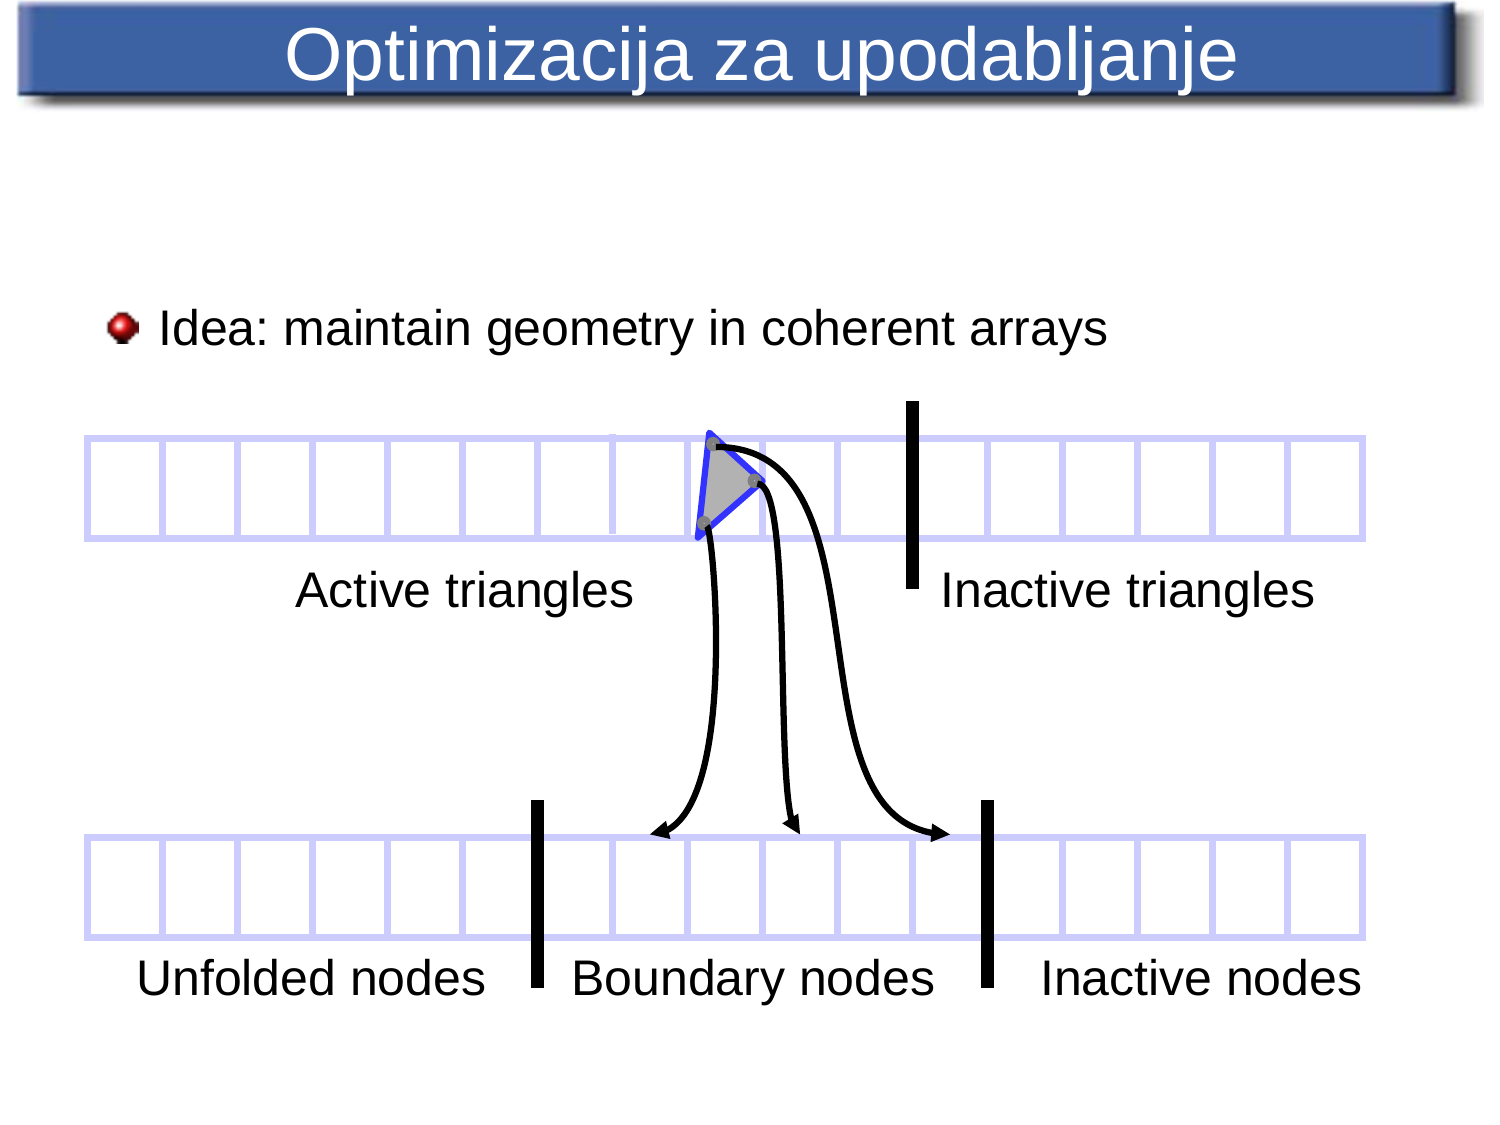

# Optimizacija za upodabljanje
Idea: maintain geometry in coherent arrays
Active triangles
Inactive triangles
Unfolded nodes
Boundary nodes
Inactive nodes